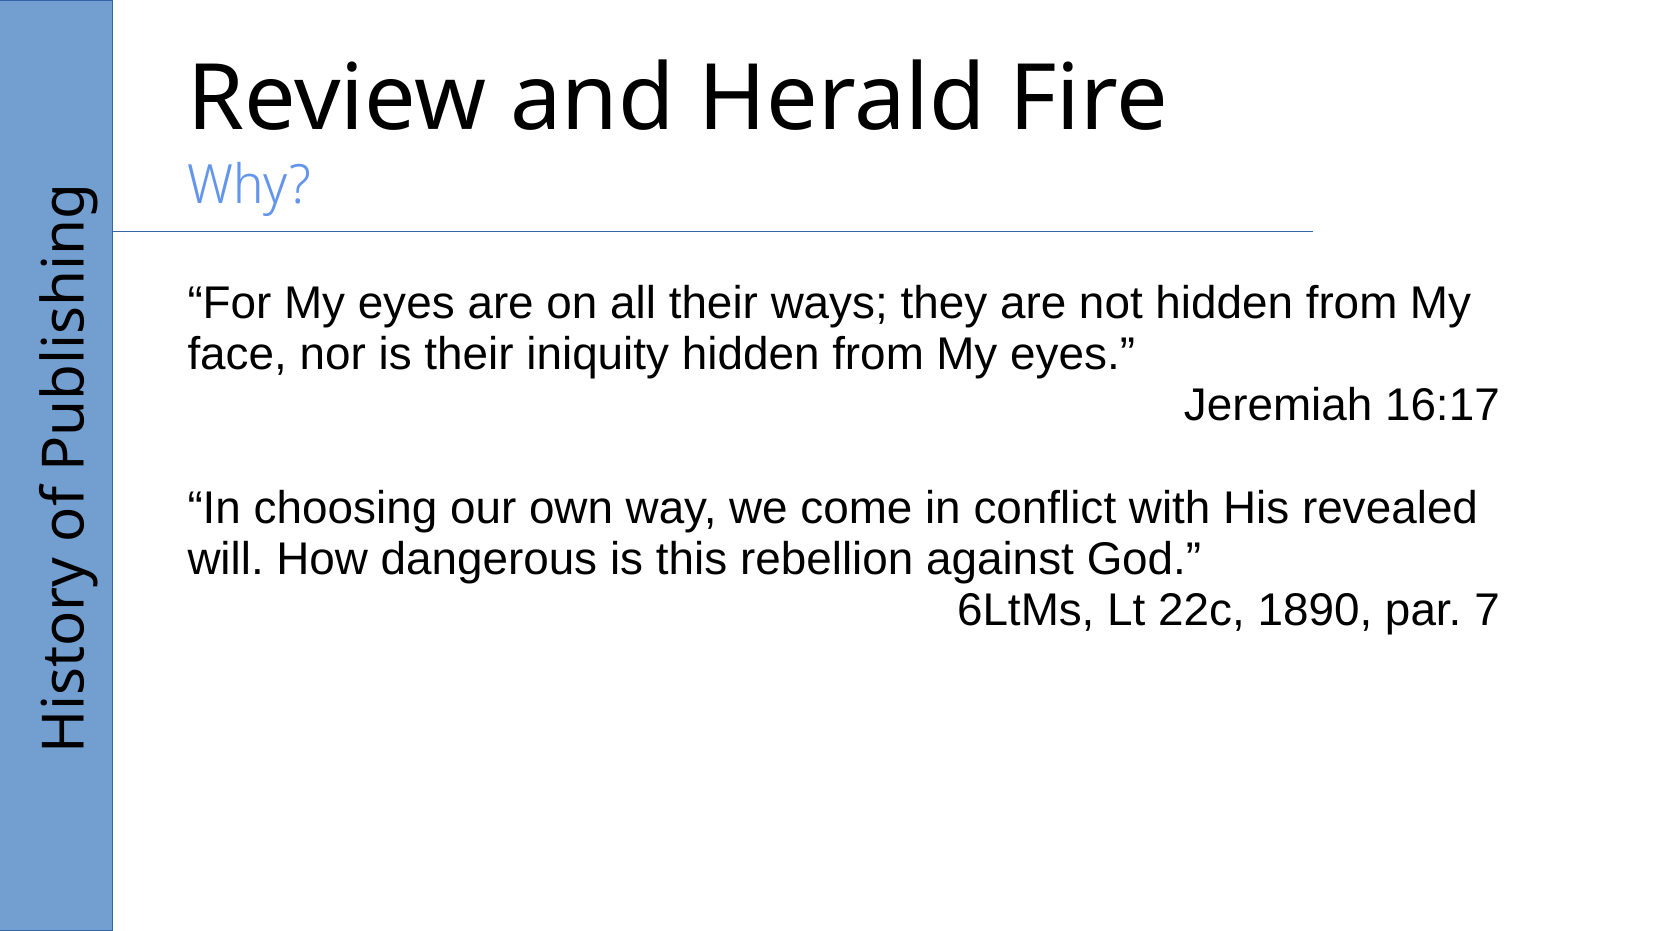

# Review and Herald Fire
Why?
“For My eyes are on all their ways; they are not hidden from My face, nor is their iniquity hidden from My eyes.”
Jeremiah 16:17
“In choosing our own way, we come in conflict with His revealed will. How dangerous is this rebellion against God.”
6LtMs, Lt 22c, 1890, par. 7
History of Publishing